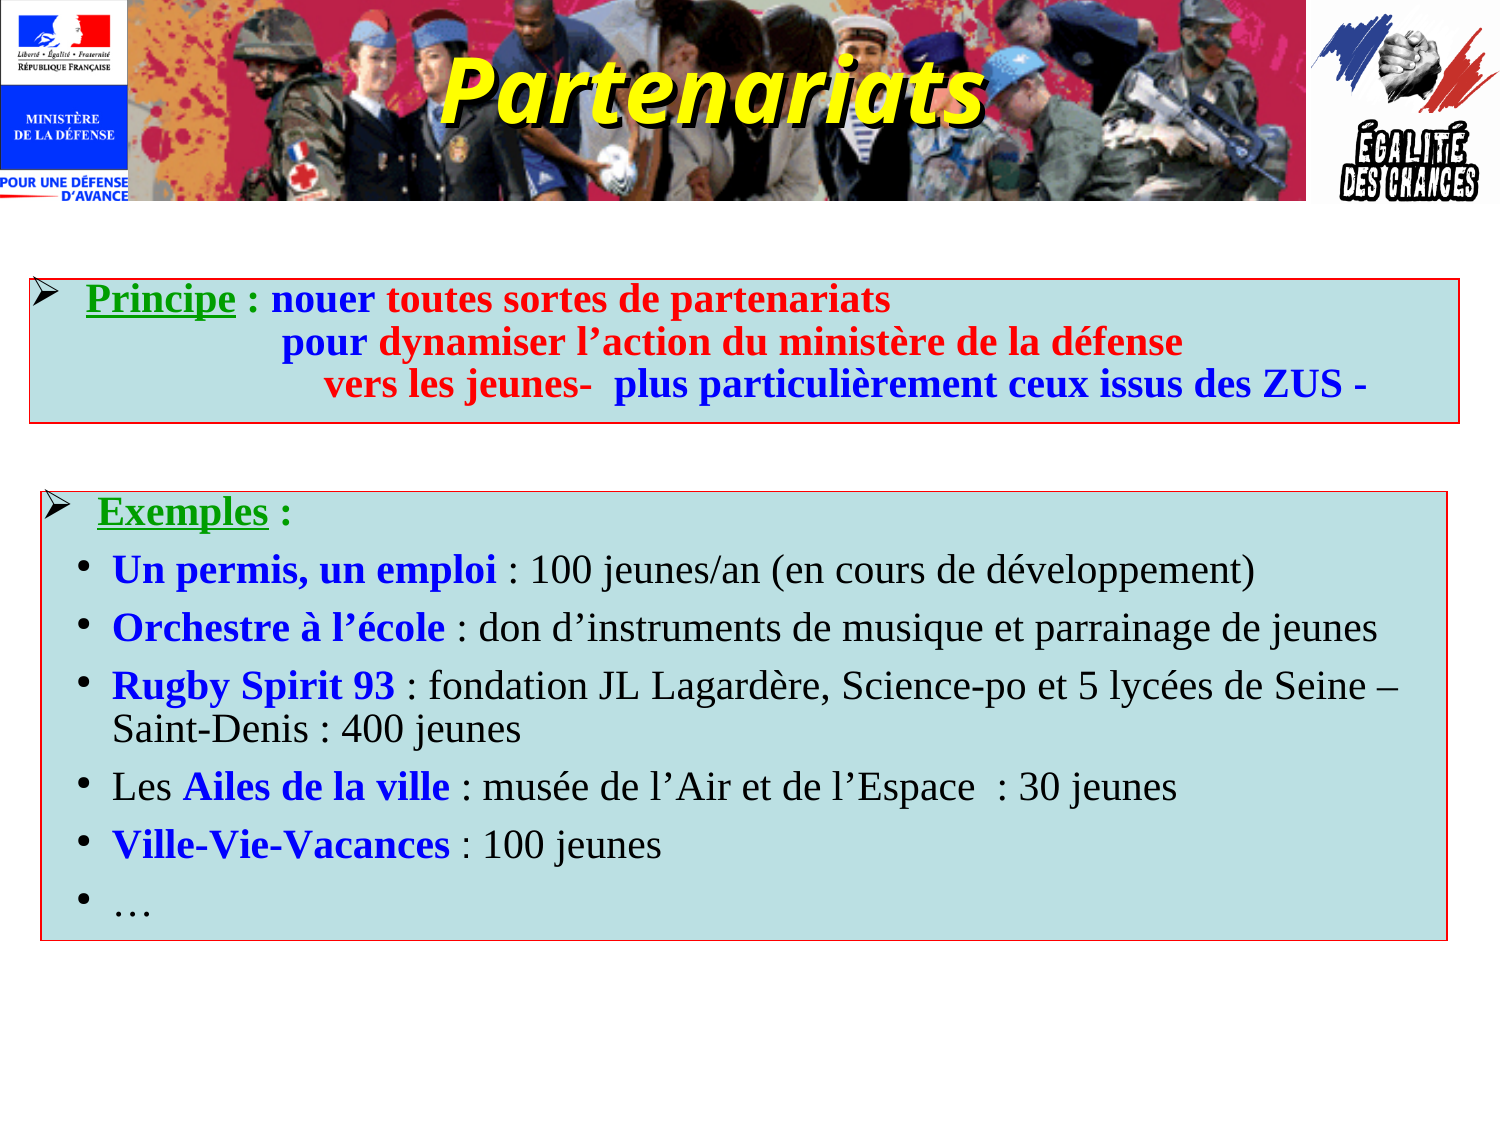

# Partenariats
Principe : nouer toutes sortes de partenariats 											 pour dynamiser l’action du ministère de la défense 							 vers les jeunes- plus particulièrement ceux issus des ZUS -
Exemples :
Un permis, un emploi : 100 jeunes/an (en cours de développement)
Orchestre à l’école : don d’instruments de musique et parrainage de jeunes
Rugby Spirit 93 : fondation JL Lagardère, Science-po et 5 lycées de Seine – Saint-Denis : 400 jeunes
Les Ailes de la ville : musée de l’Air et de l’Espace : 30 jeunes
Ville-Vie-Vacances : 100 jeunes
…